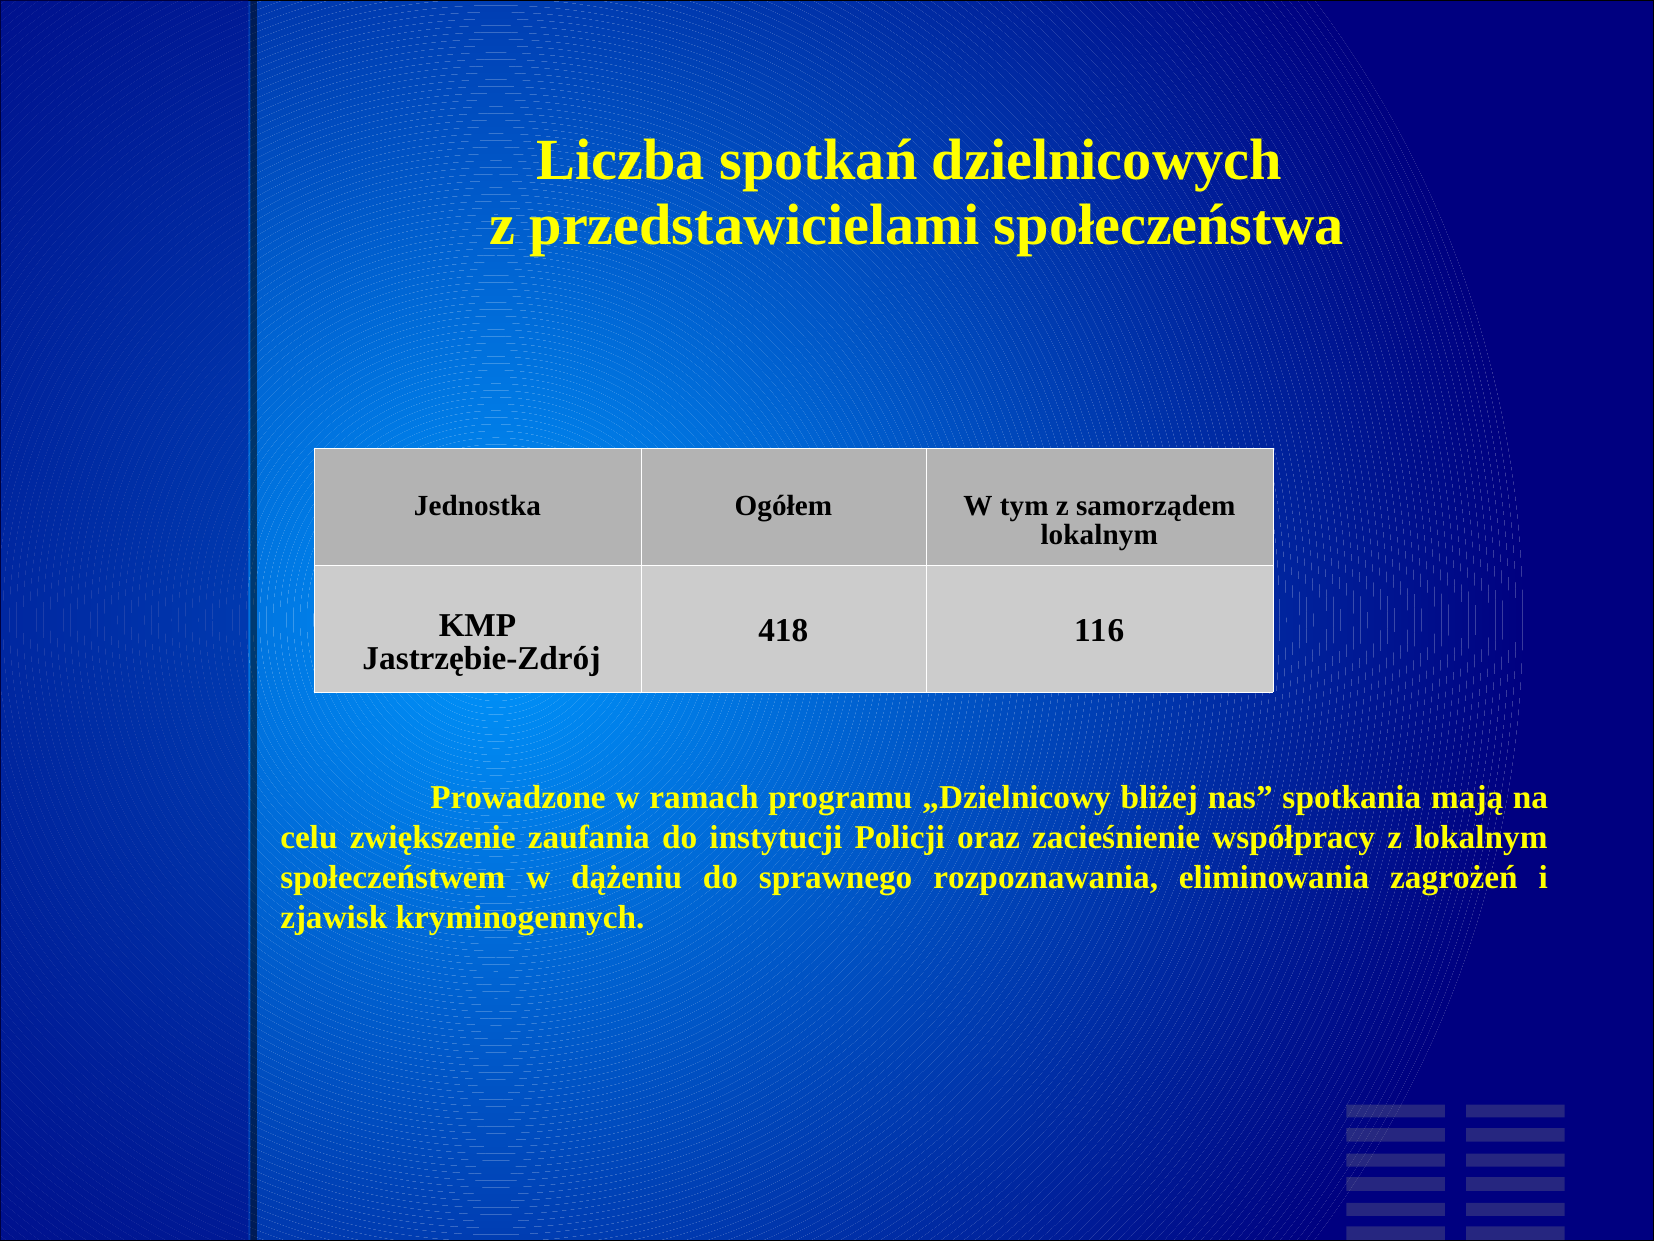

# Liczba spotkań dzielnicowych z przedstawicielami społeczeństwa
| Jednostka | Ogółem | W tym z samorządem lokalnym |
| --- | --- | --- |
| KMP Jastrzębie-Zdrój | 418 | 116 |
	Prowadzone w ramach programu „Dzielnicowy bliżej nas” spotkania mają na celu zwiększenie zaufania do instytucji Policji oraz zacieśnienie współpracy z lokalnym społeczeństwem w dążeniu do sprawnego rozpoznawania, eliminowania zagrożeń i zjawisk kryminogennych.